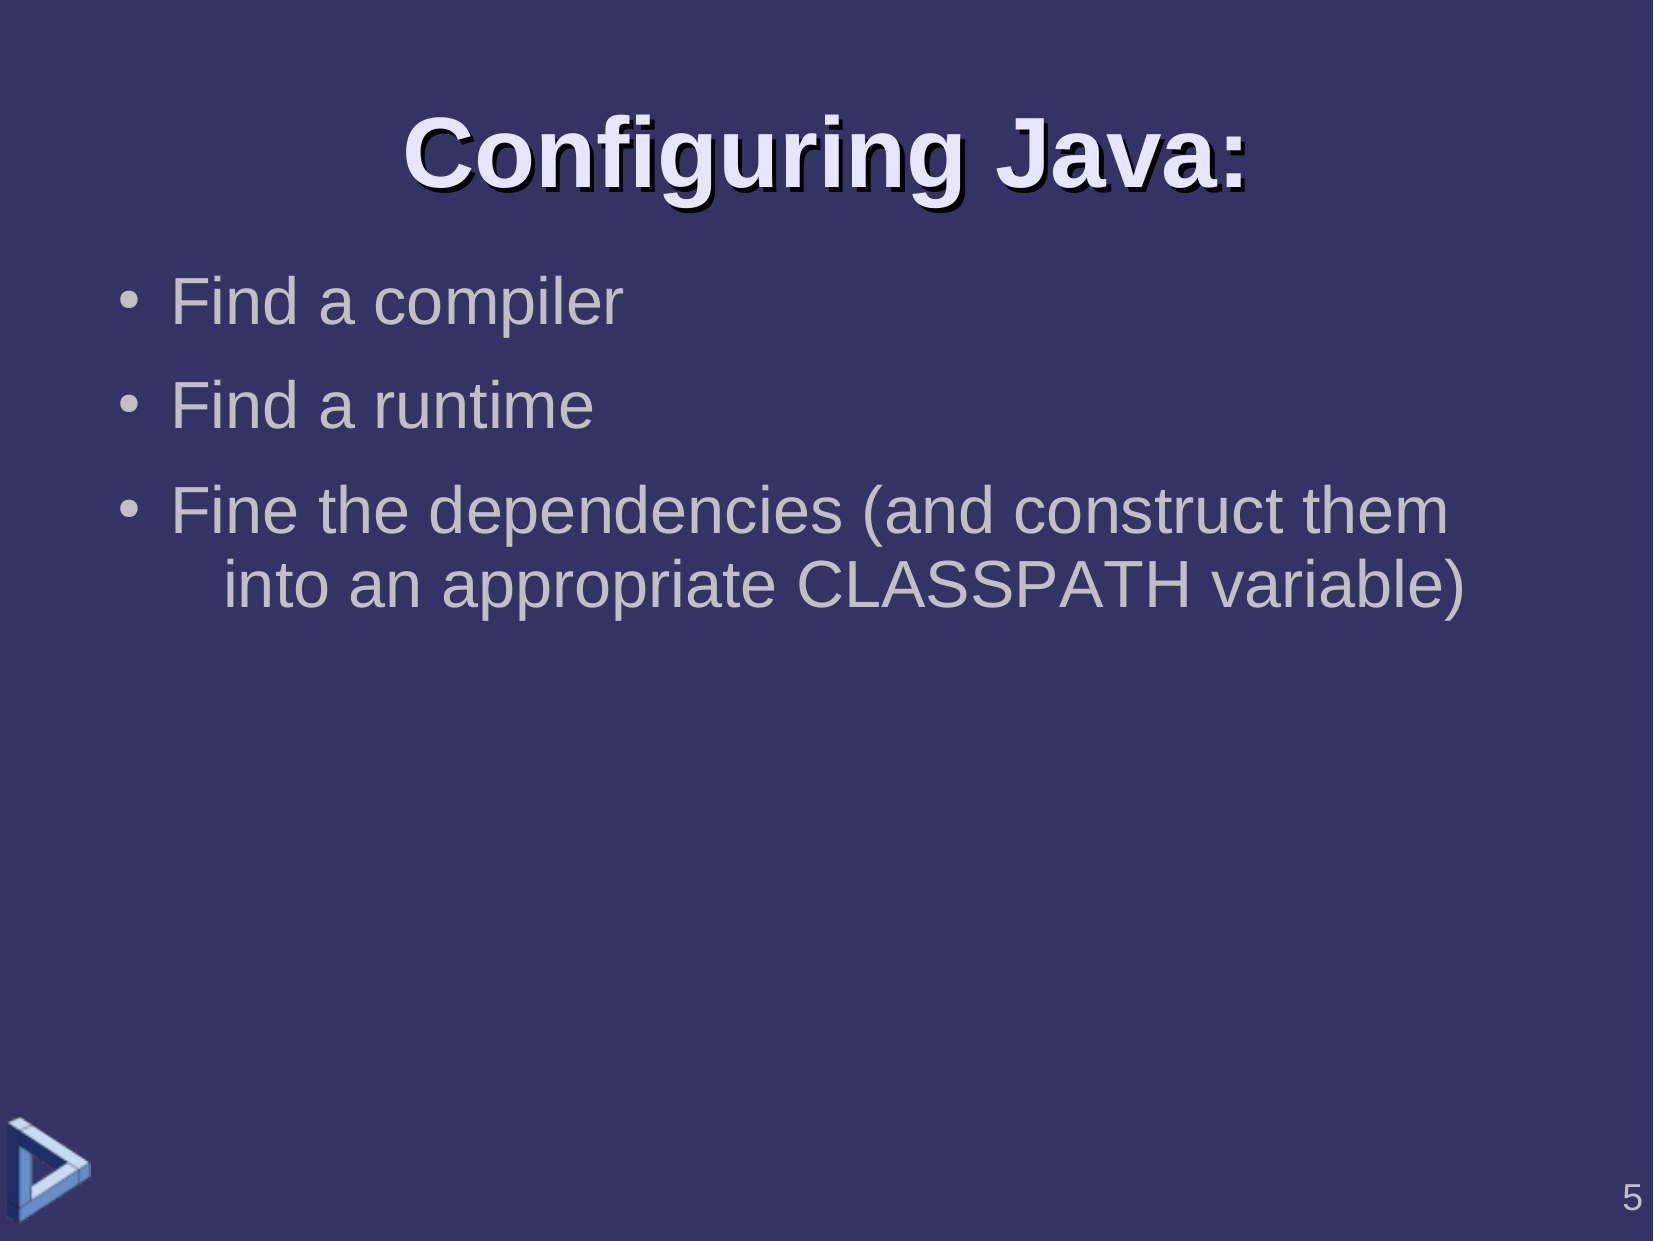

# Configuring Java:
Find a compiler
Find a runtime
Fine the dependencies (and construct them into an appropriate CLASSPATH variable)